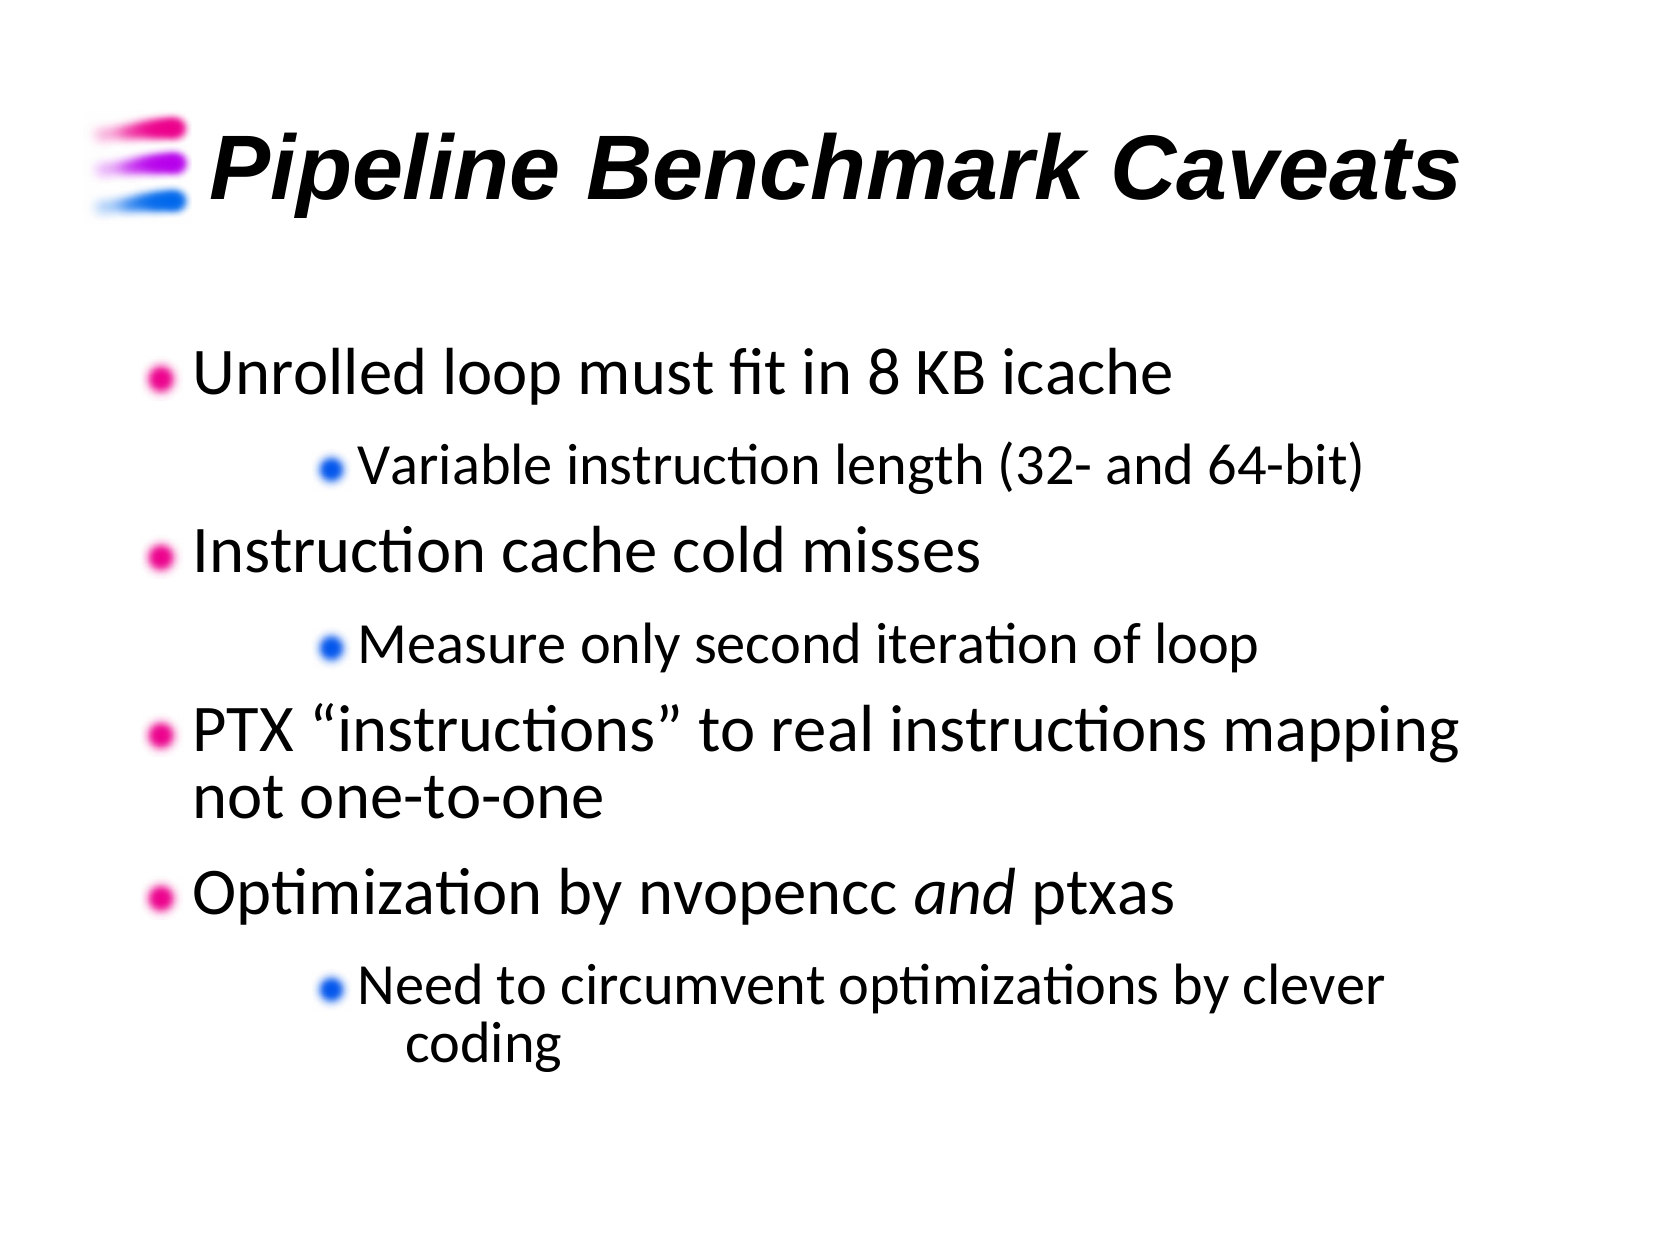

# Pipeline Benchmark Caveats
Unrolled loop must fit in 8 KB icache
Variable instruction length (32- and 64-bit)
Instruction cache cold misses
Measure only second iteration of loop
PTX “instructions” to real instructions mapping not one-to-one
Optimization by nvopencc and ptxas
Need to circumvent optimizations by clever coding